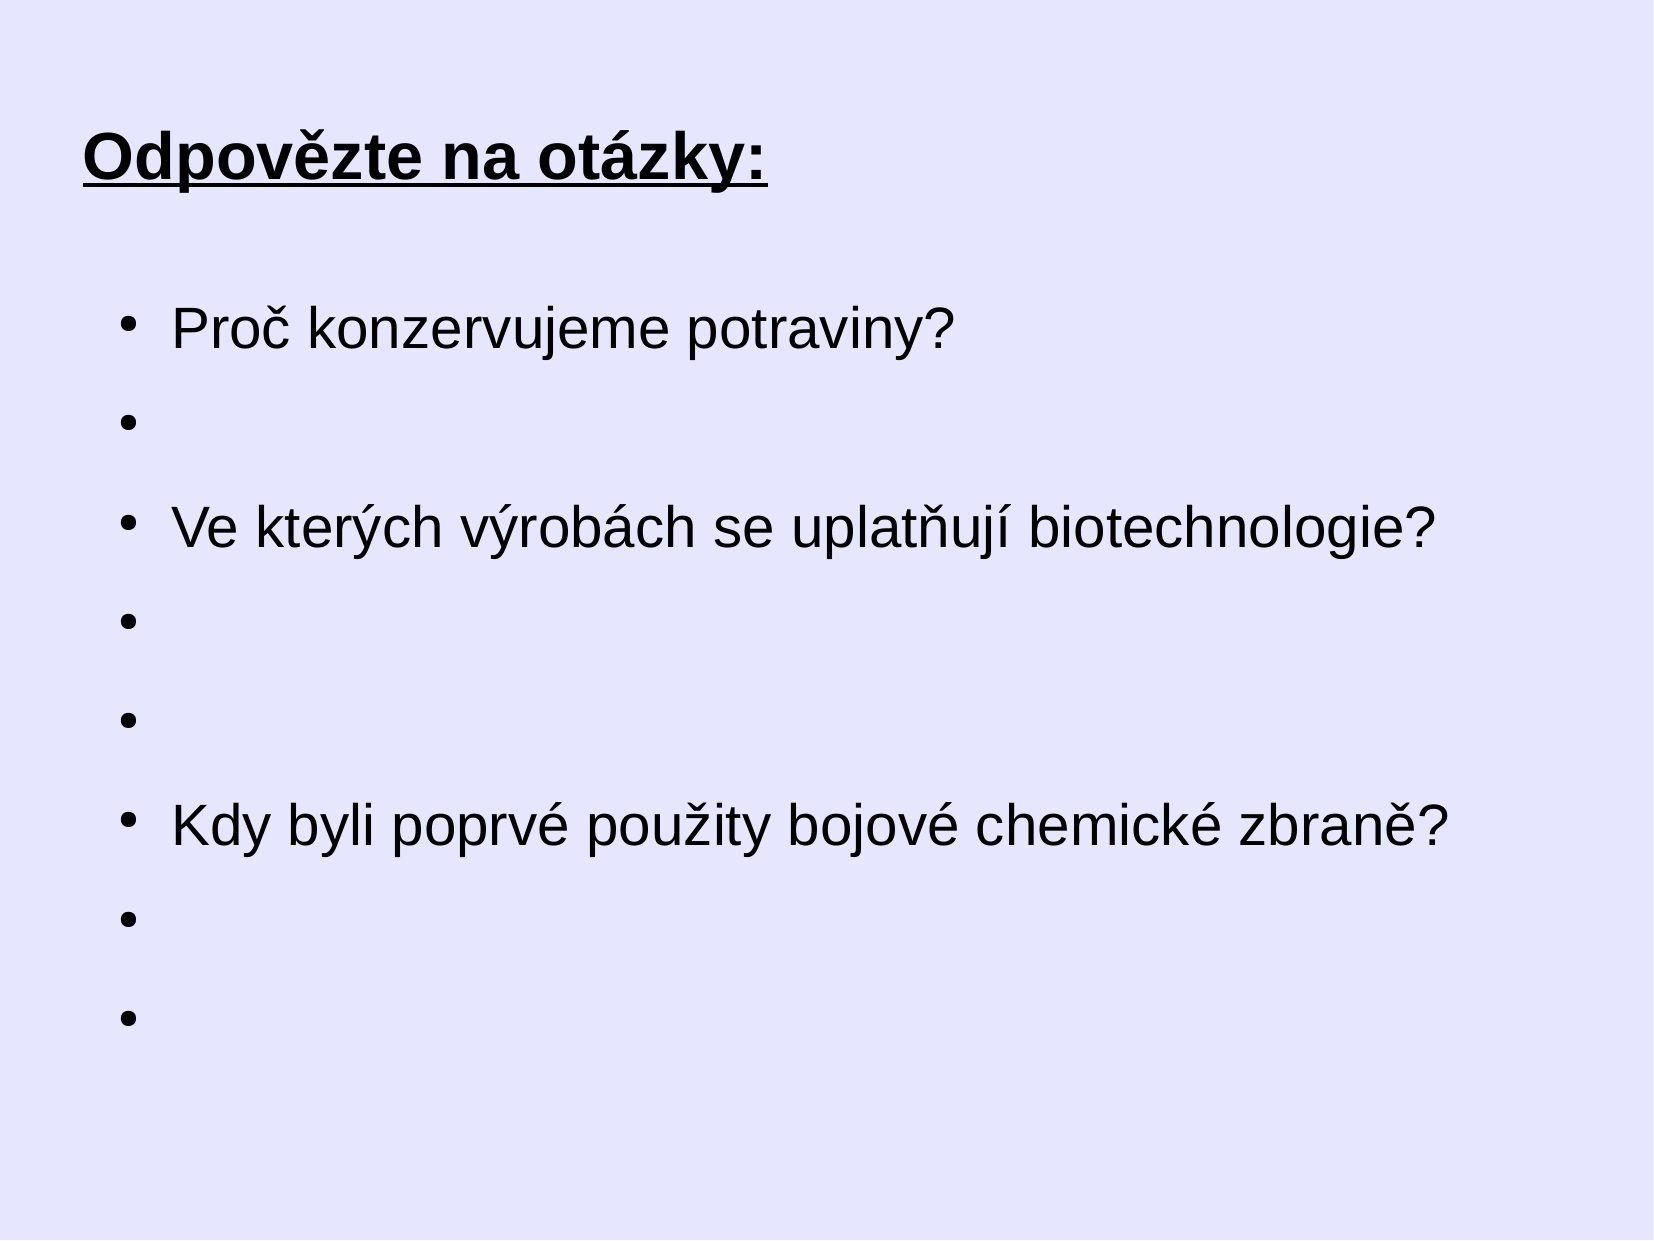

# Odpovězte na otázky:
Proč konzervujeme potraviny?
Ve kterých výrobách se uplatňují biotechnologie?
Kdy byli poprvé použity bojové chemické zbraně?